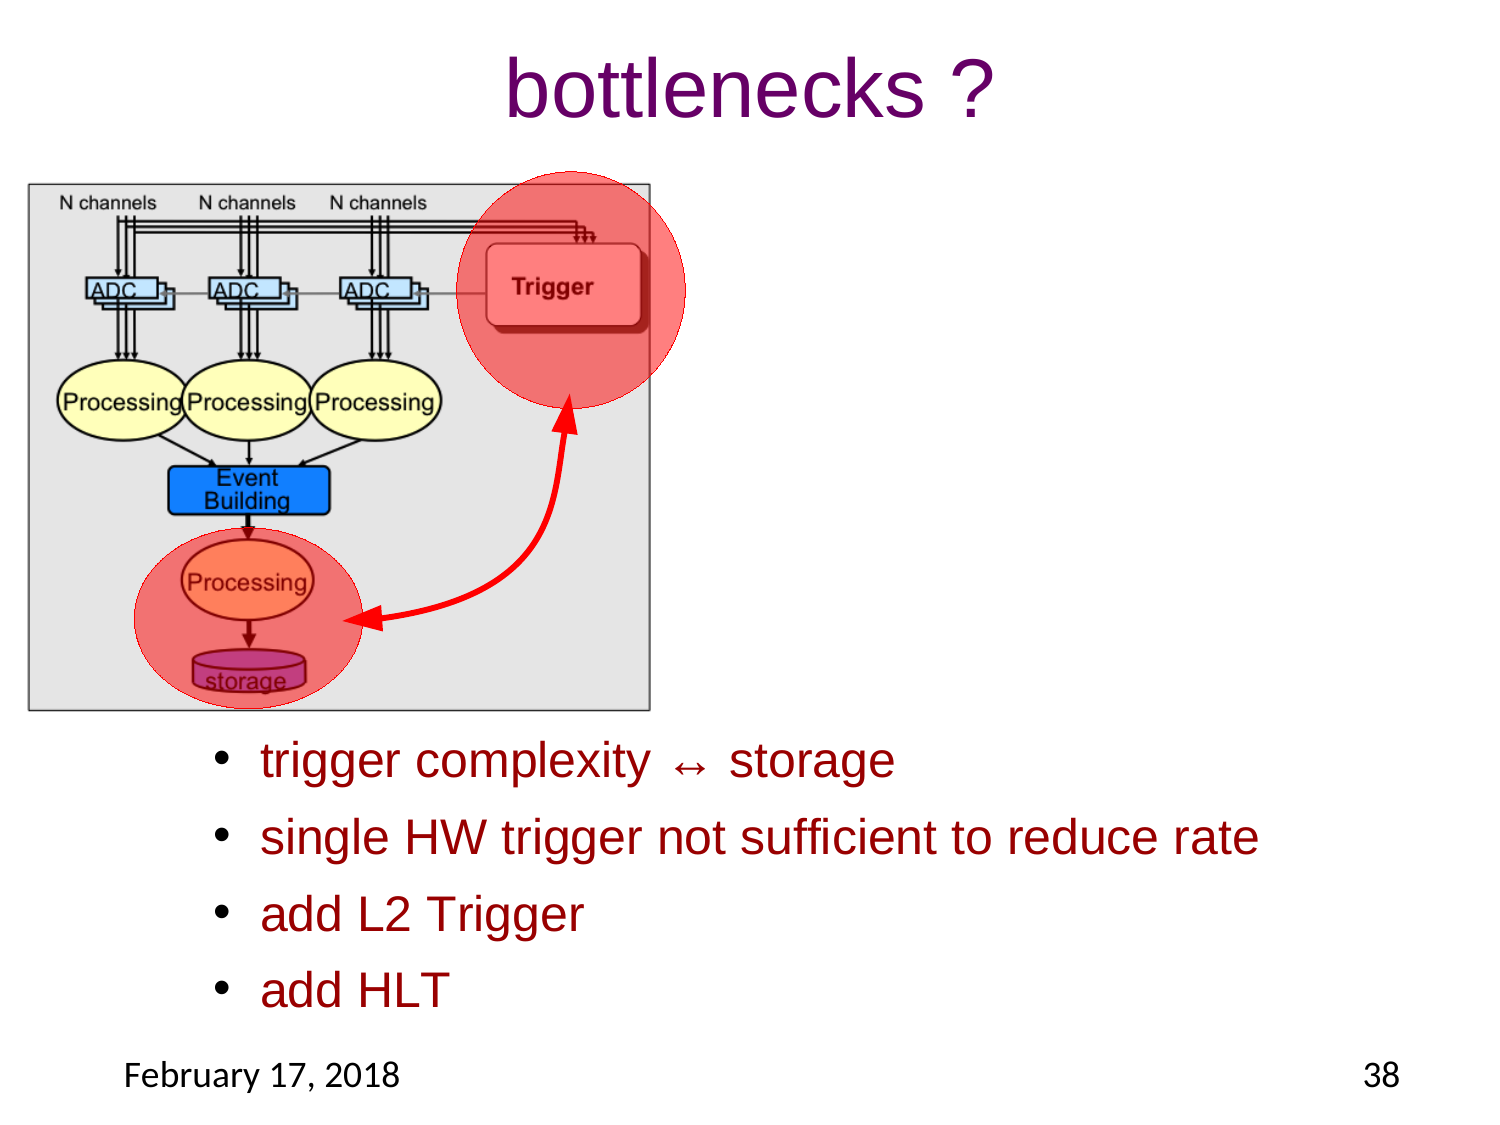

# bottlenecks ?
trigger complexity ↔ storage
single HW trigger not sufficient to reduce rate
add L2 Trigger
add HLT
17 February 2018
38